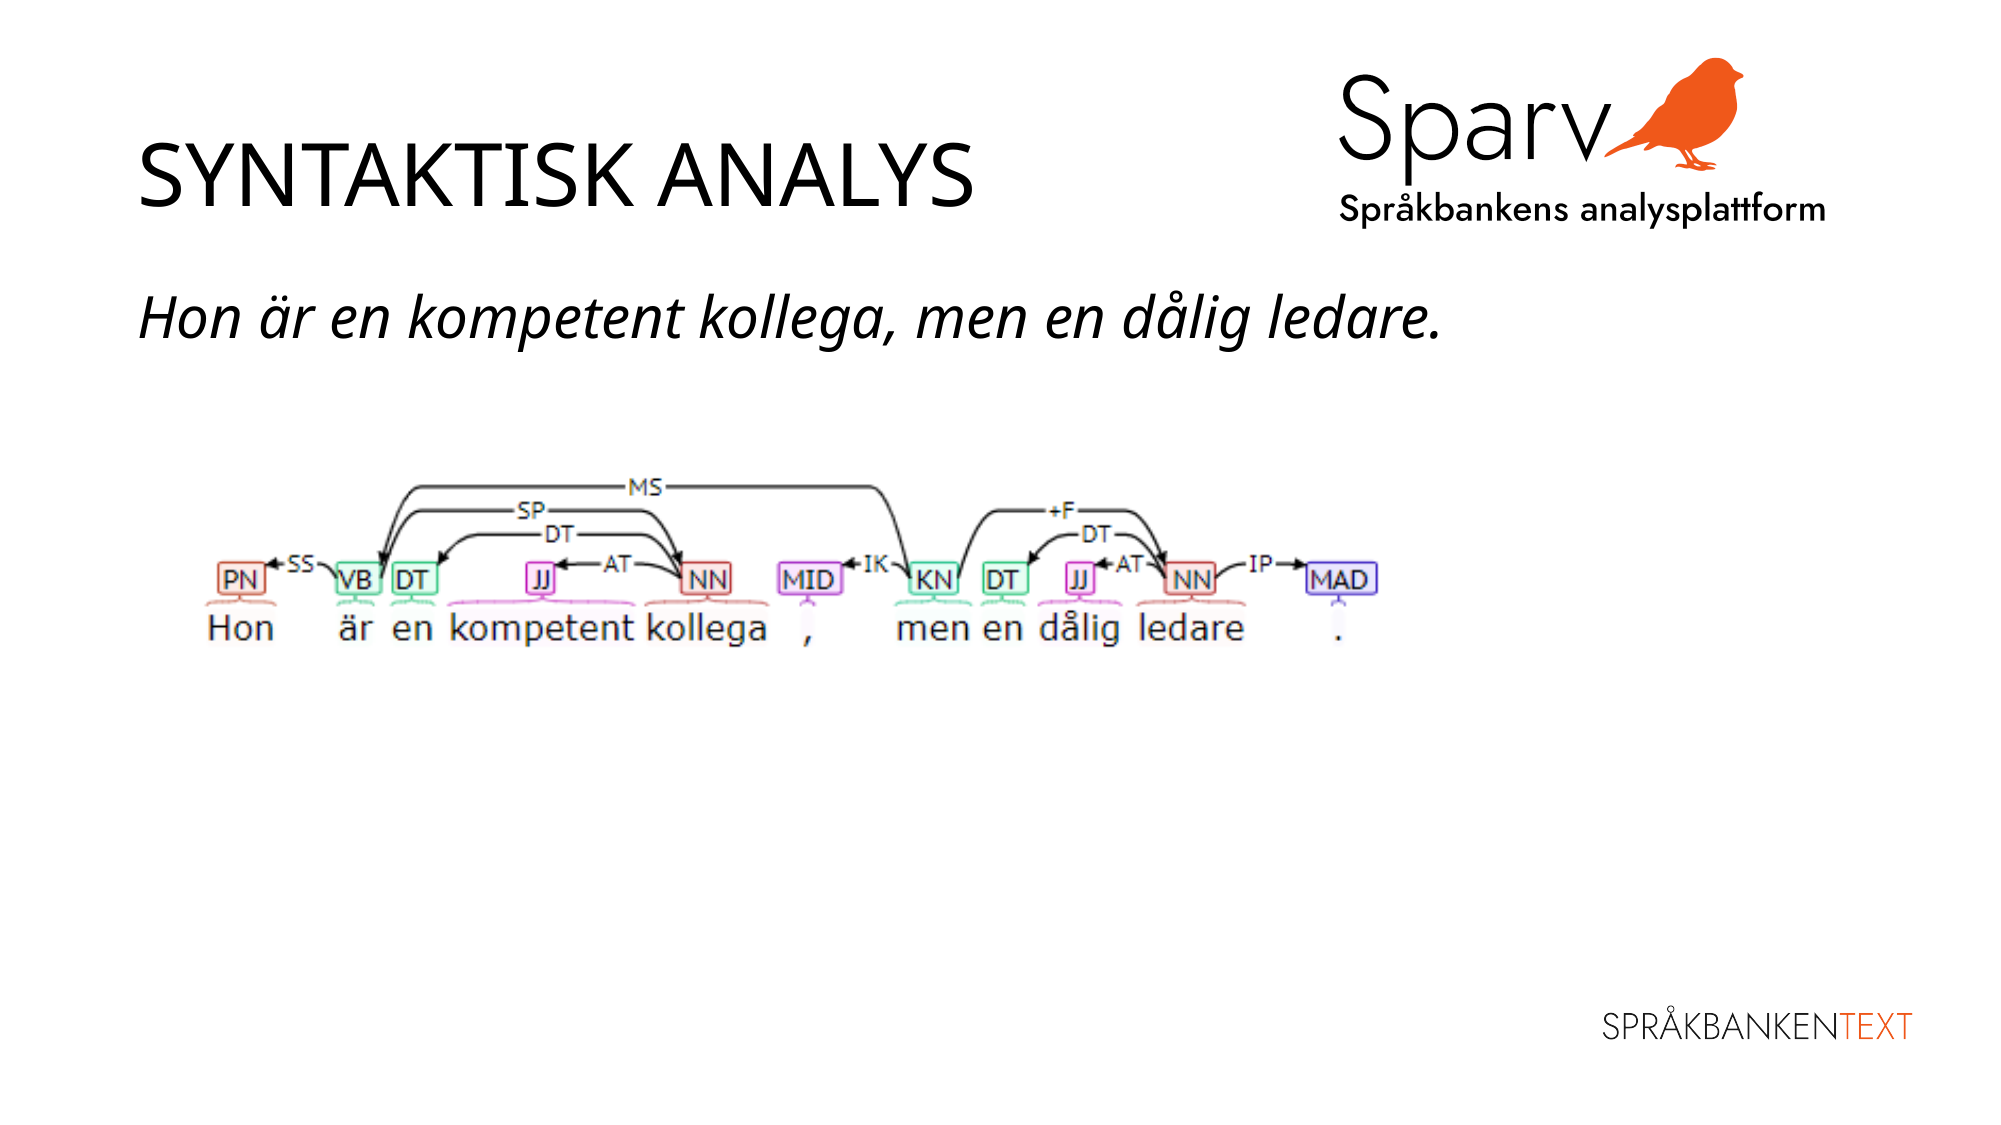

# Syntaktisk analys
Hon är en kompetent kollega, men en dålig ledare.